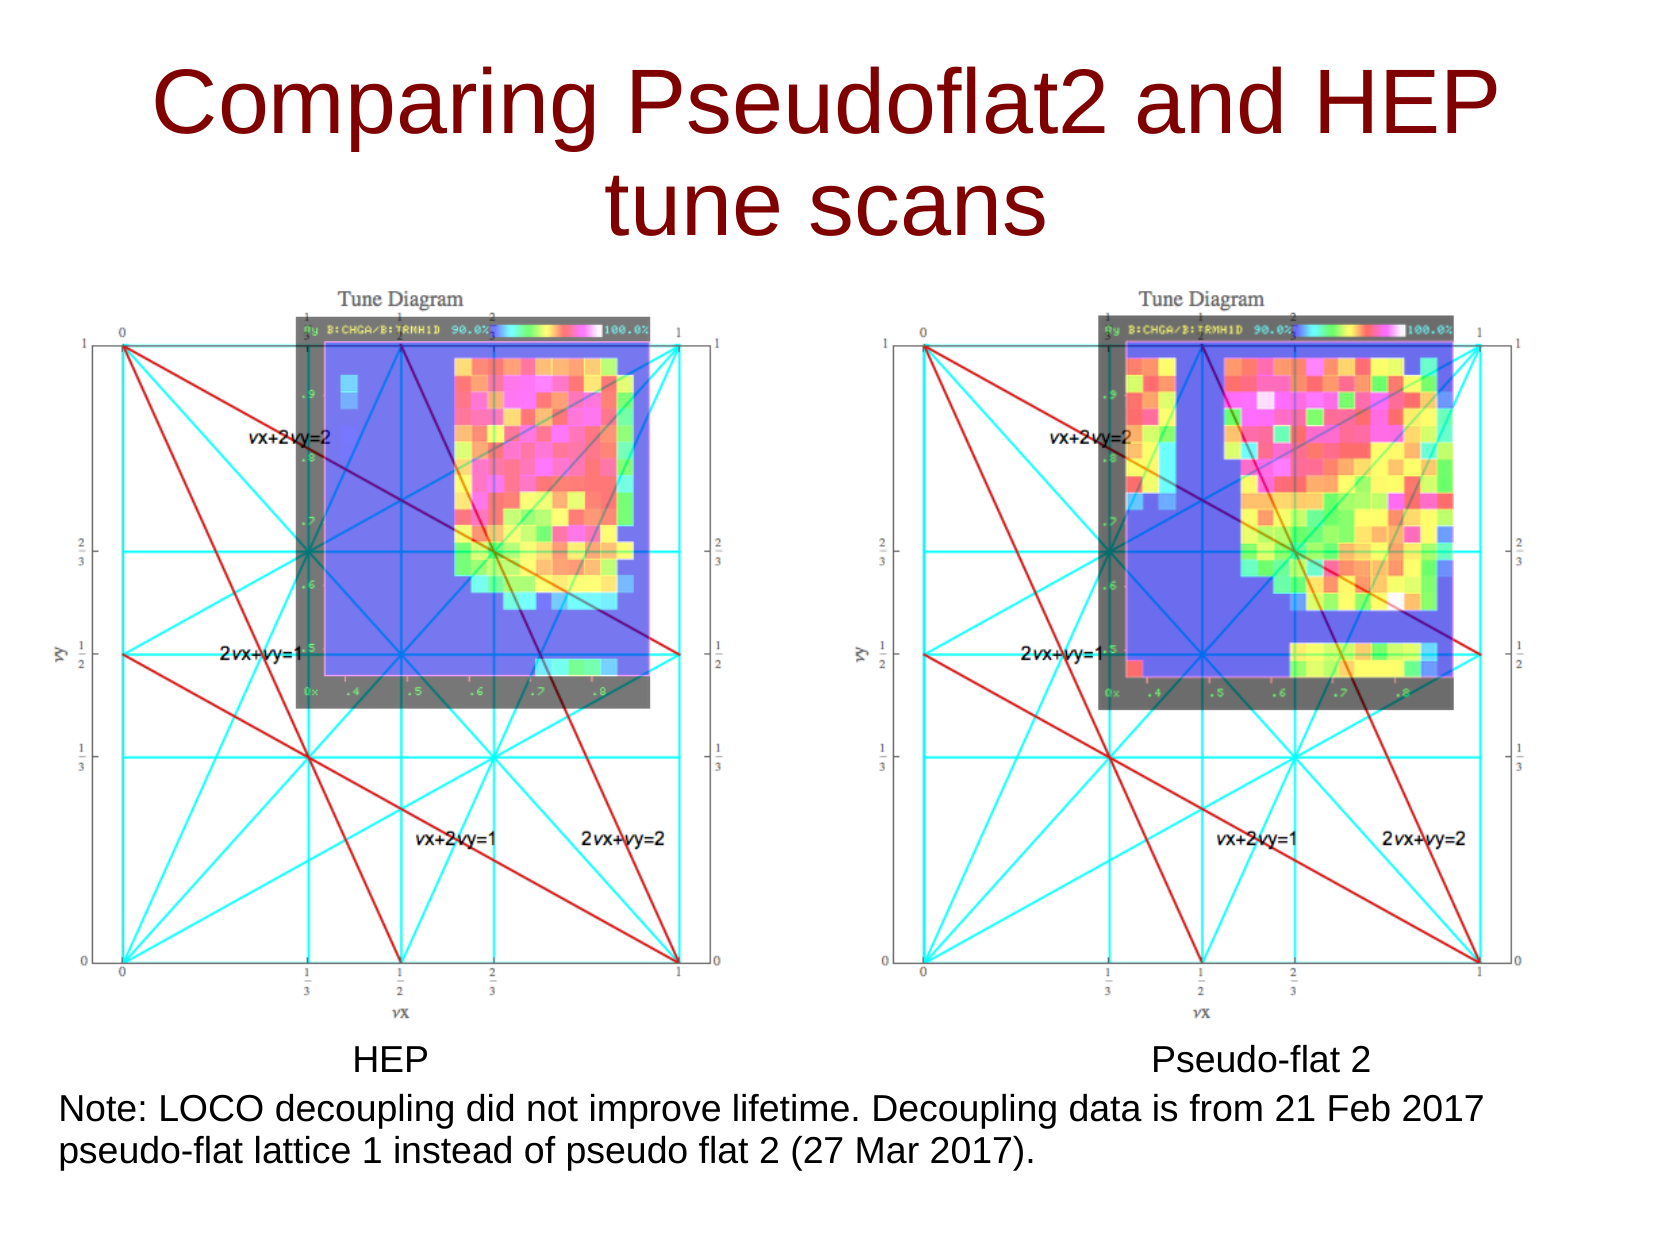

# Comparing Pseudoflat2 and HEP tune scans
HEP
Pseudo-flat 2
Note: LOCO decoupling did not improve lifetime. Decoupling data is from 21 Feb 2017 pseudo-flat lattice 1 instead of pseudo flat 2 (27 Mar 2017).